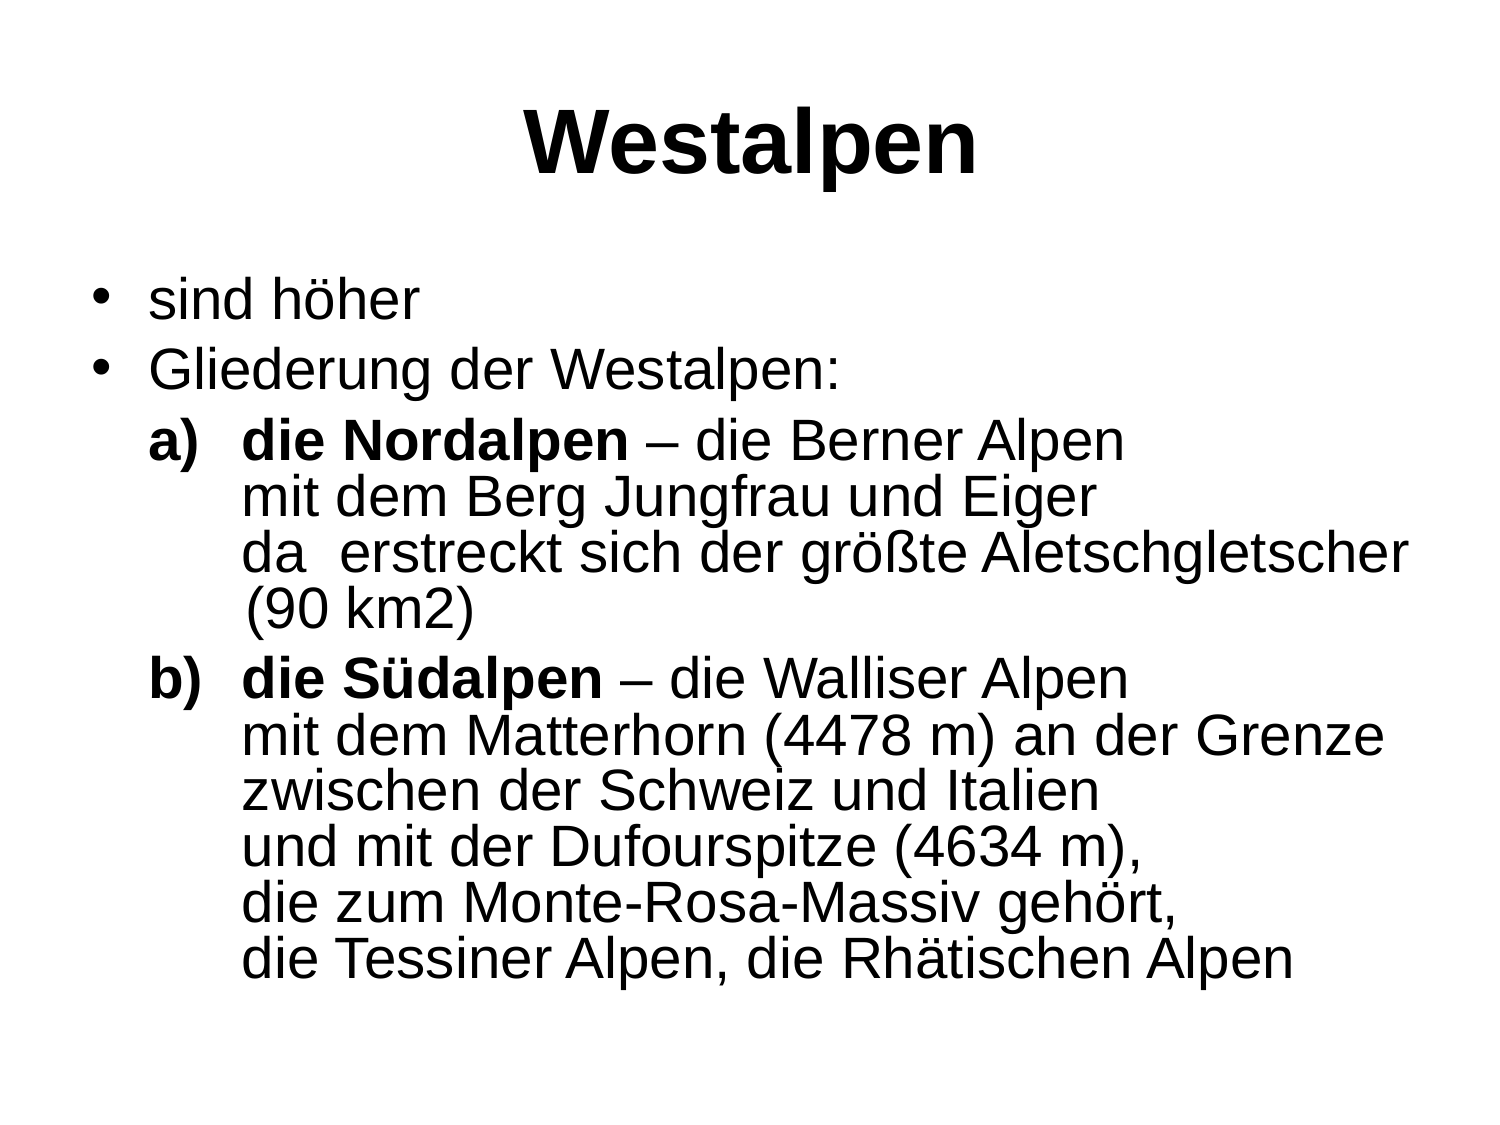

# Westalpen
sind höher
Gliederung der Westalpen:
	a)	die Nordalpen – die Berner Alpen
	mit dem Berg Jungfrau und Eiger
	da erstreckt sich der größte Aletschgletscher (90 km2)
	b)	die Südalpen – die Walliser Alpen
	mit dem Matterhorn (4478 m) an der Grenze 	zwischen der Schweiz und Italien
	und mit der Dufourspitze (4634 m),
	die zum Monte-Rosa-Massiv gehört,
	die Tessiner Alpen, die Rhätischen Alpen